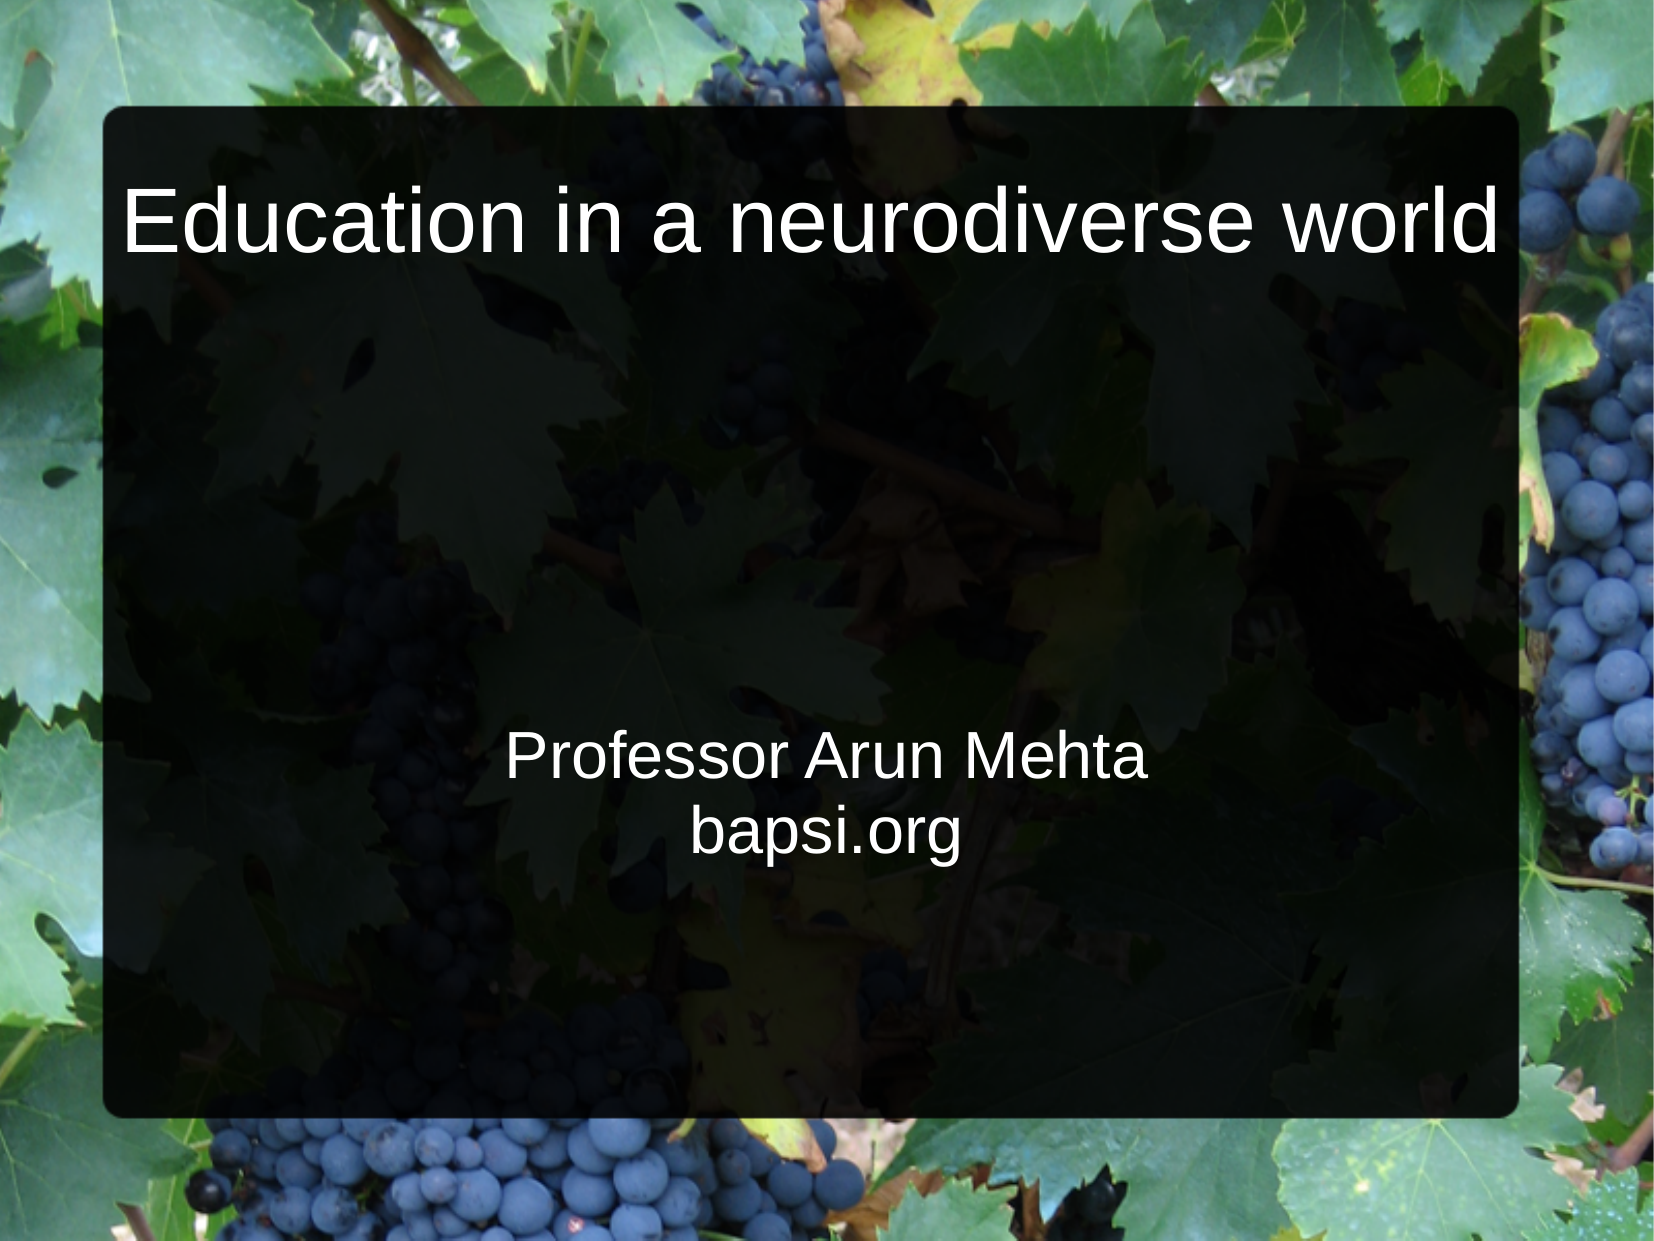

# Education in a neurodiverse world
Professor Arun Mehta
bapsi.org